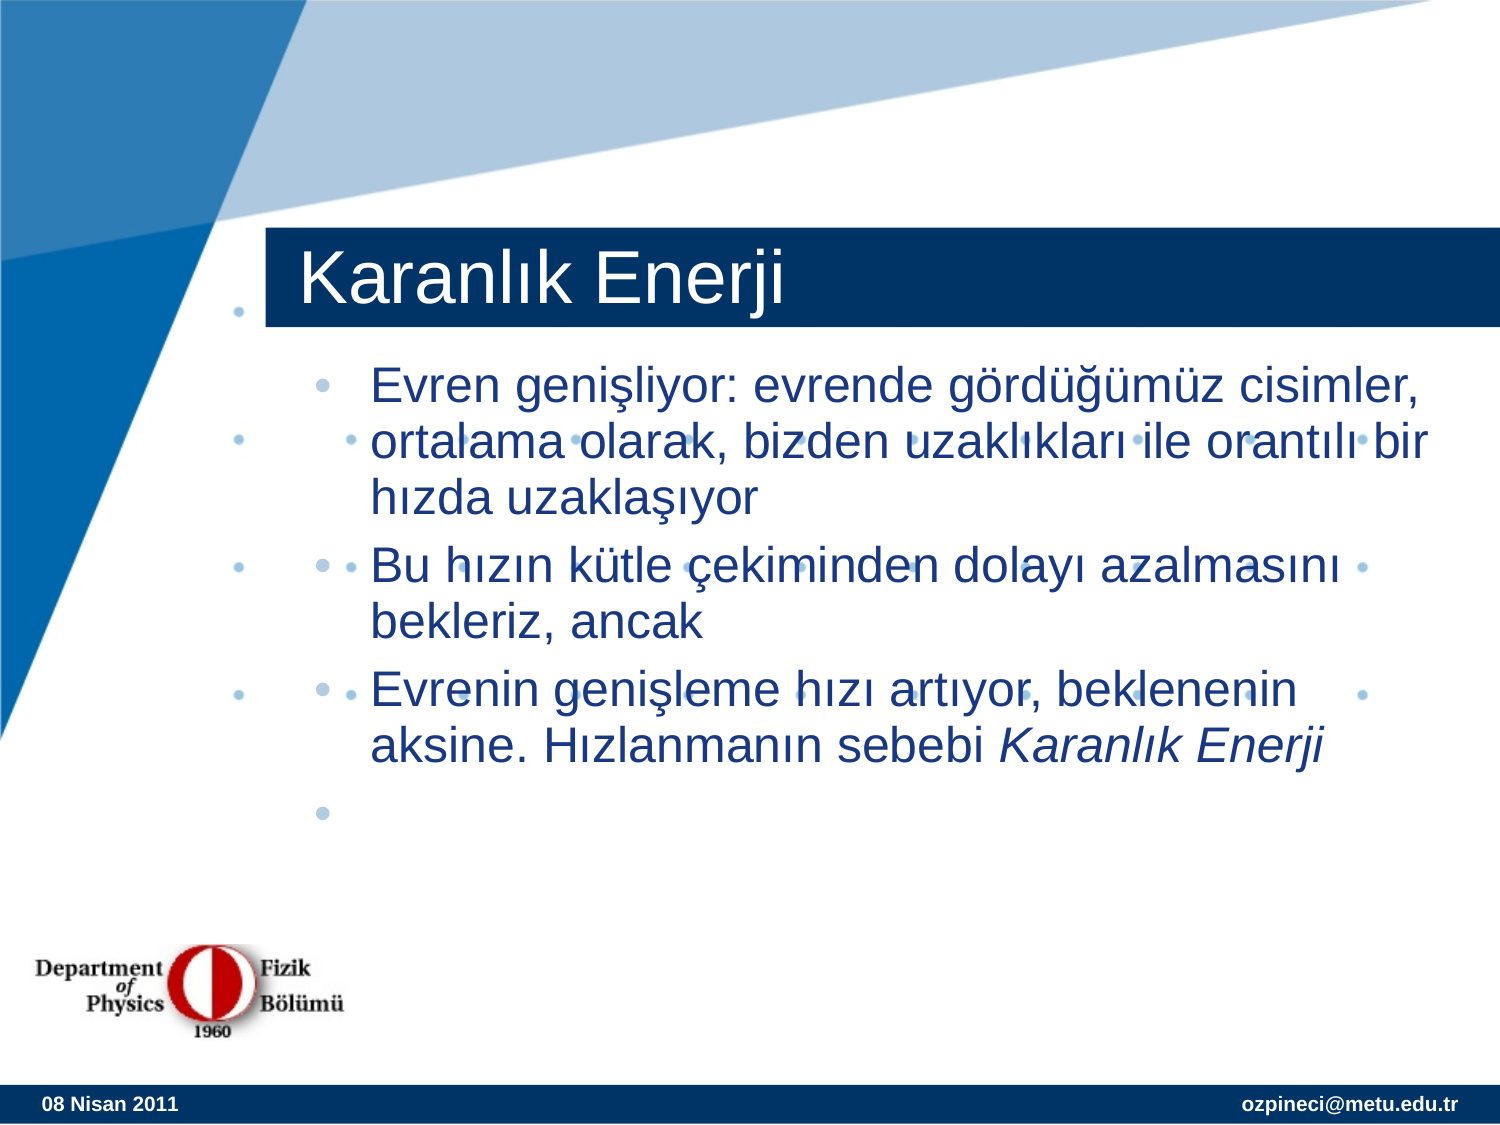

# Karanlık Enerji
Evren genişliyor: evrende gördüğümüz cisimler, ortalama olarak, bizden uzaklıkları ile orantılı bir hızda uzaklaşıyor
Bu hızın kütle çekiminden dolayı azalmasını bekleriz, ancak
Evrenin genişleme hızı artıyor, beklenenin aksine. Hızlanmanın sebebi Karanlık Enerji